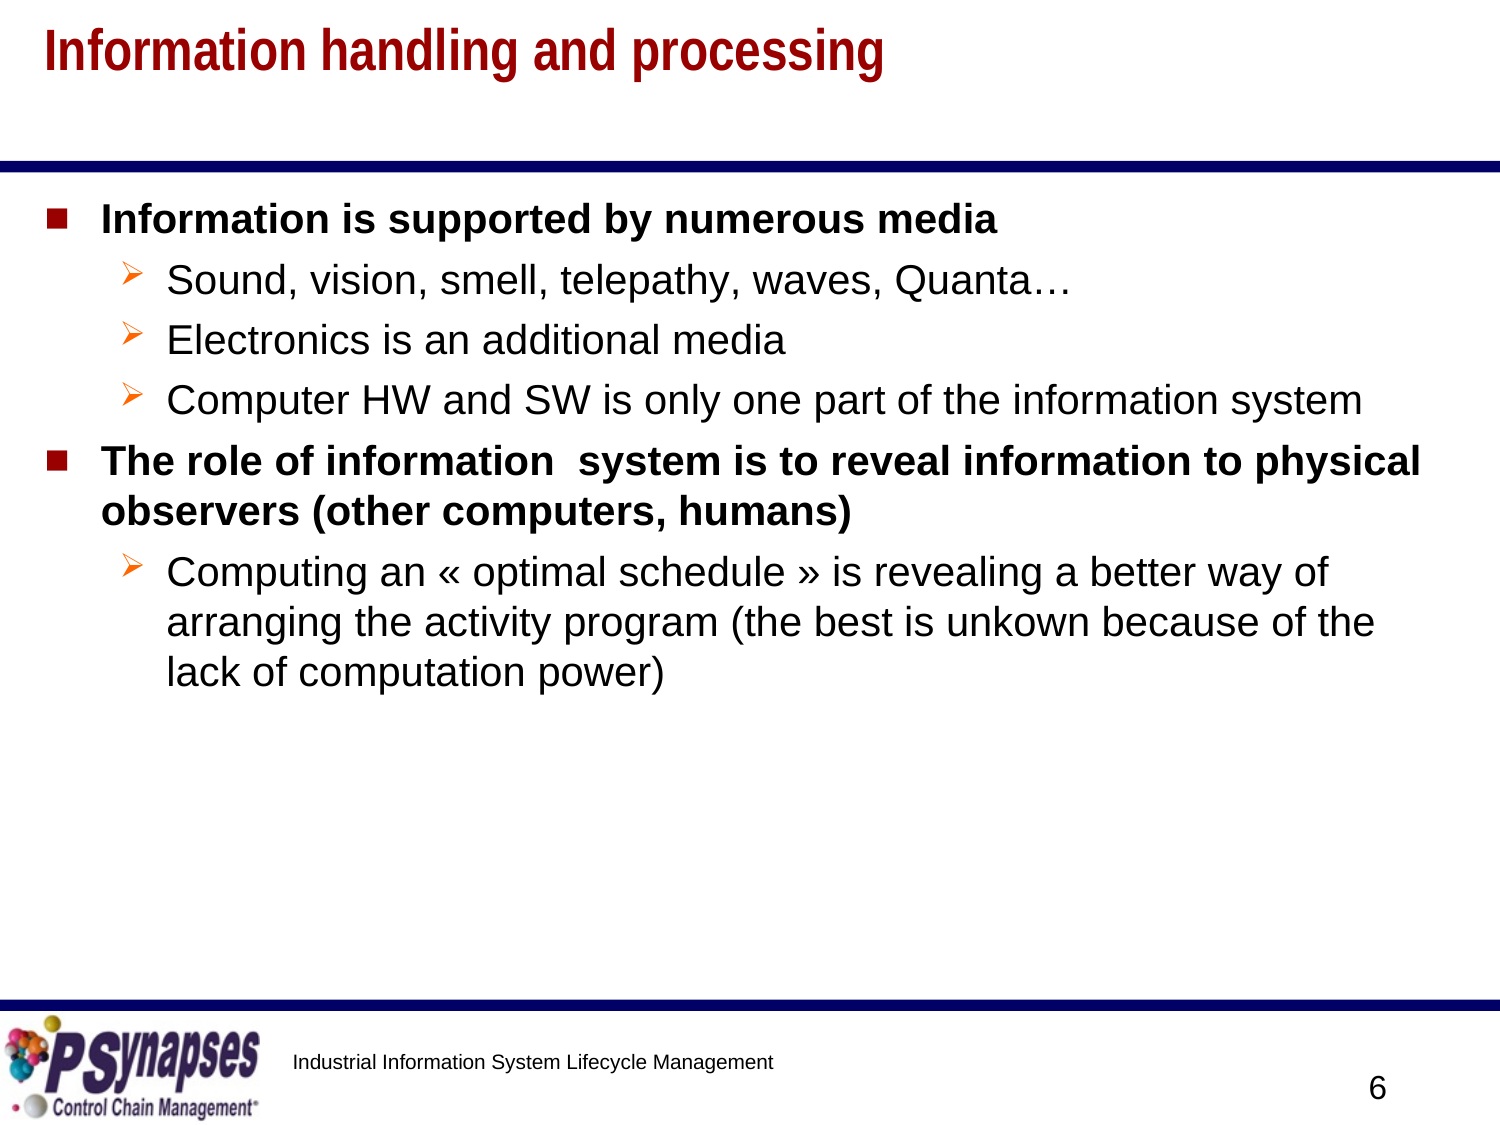

# Information handling and processing
Information is supported by numerous media
Sound, vision, smell, telepathy, waves, Quanta…
Electronics is an additional media
Computer HW and SW is only one part of the information system
The role of information system is to reveal information to physical observers (other computers, humans)
Computing an « optimal schedule » is revealing a better way of arranging the activity program (the best is unkown because of the lack of computation power)